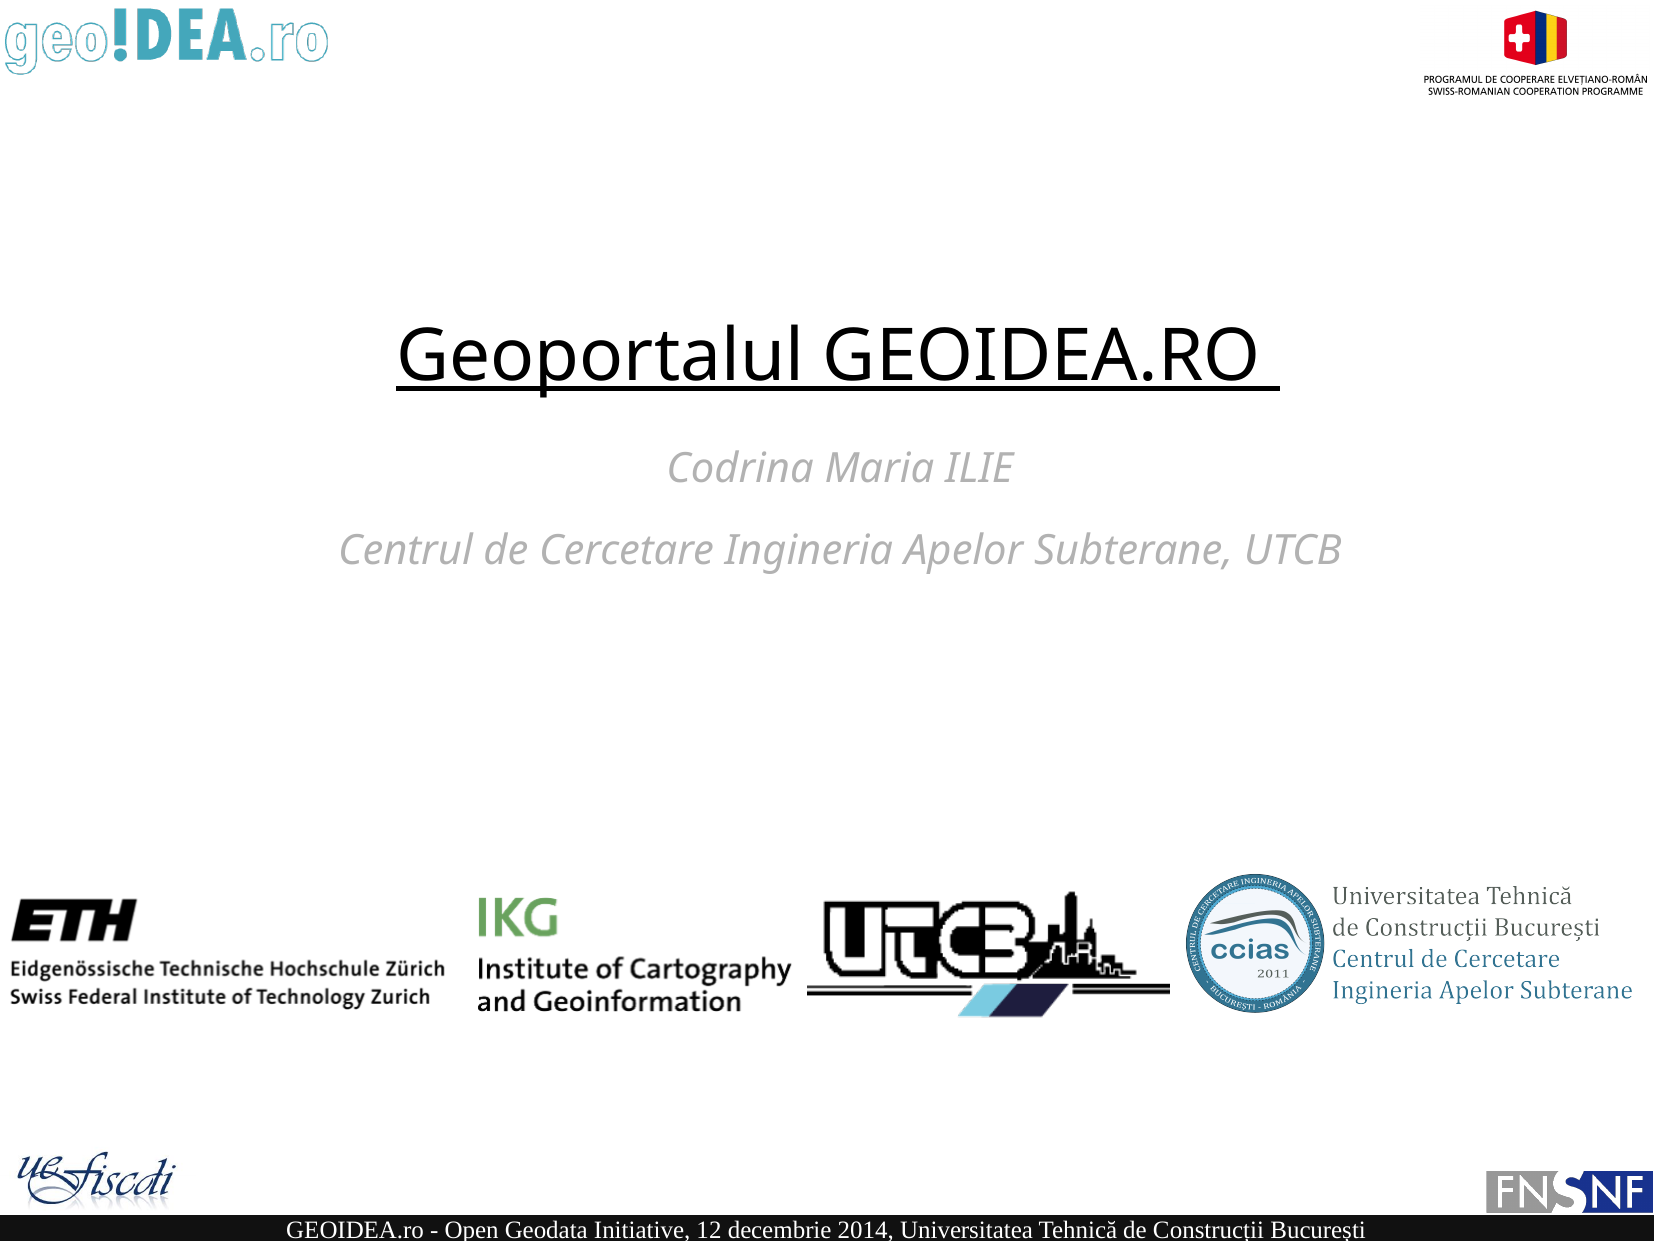

# Geoportalul GEOIDEA.RO
Codrina Maria ILIE
Centrul de Cercetare Ingineria Apelor Subterane, UTCB